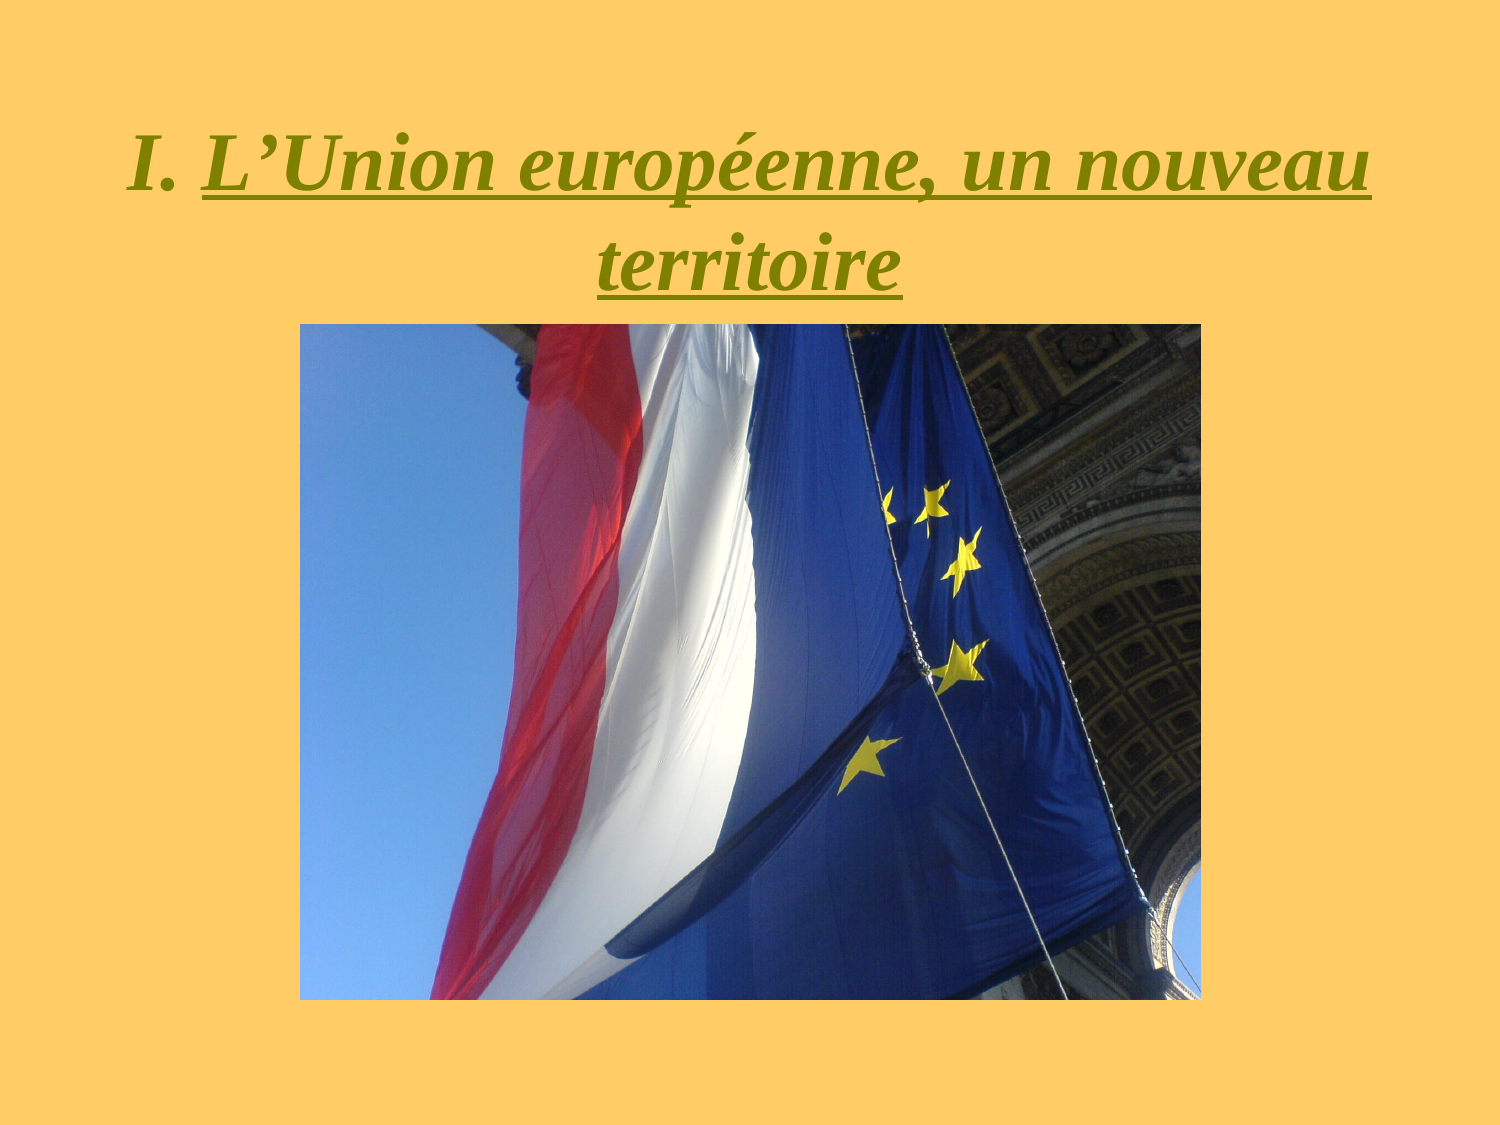

# I. L’Union européenne, un nouveau territoire